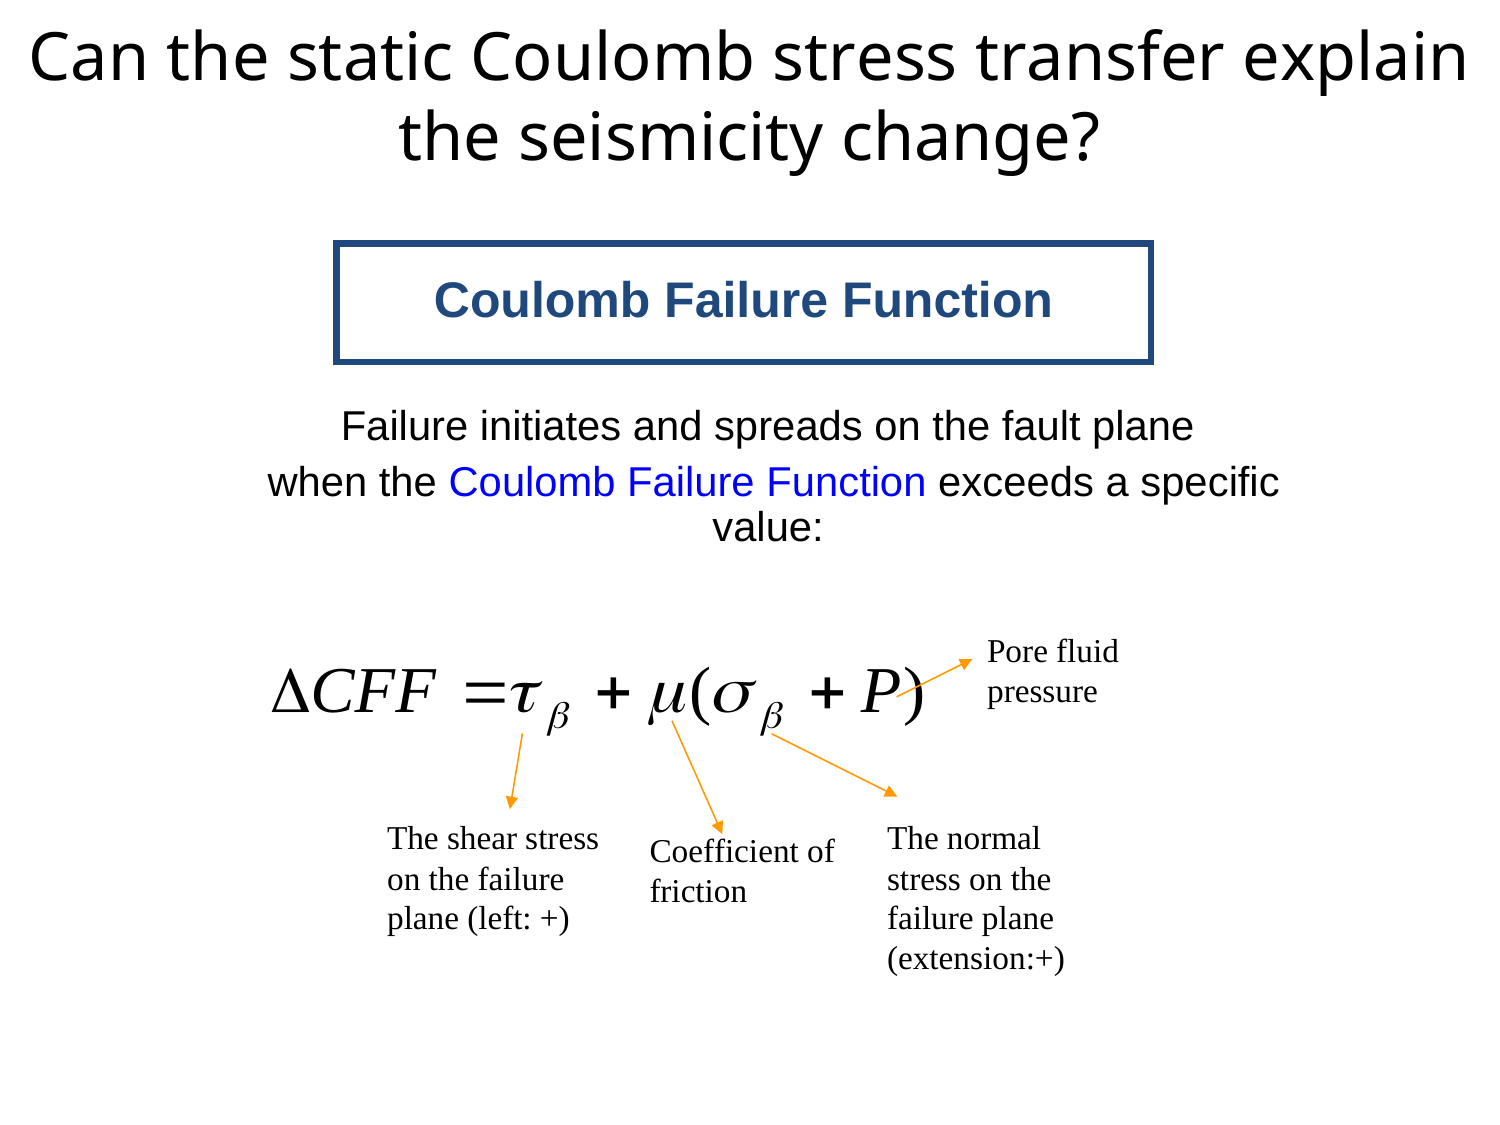

# Can the static Coulomb stress transfer explain the seismicity change?
Coulomb Failure Function
Failure initiates and spreads on the fault plane
 when the Coulomb Failure Function exceeds a specific value:
Pore fluid pressure
The shear stress on the failure plane (left: +)
The normal stress on the failure plane (extension:+)
Coefficient of friction